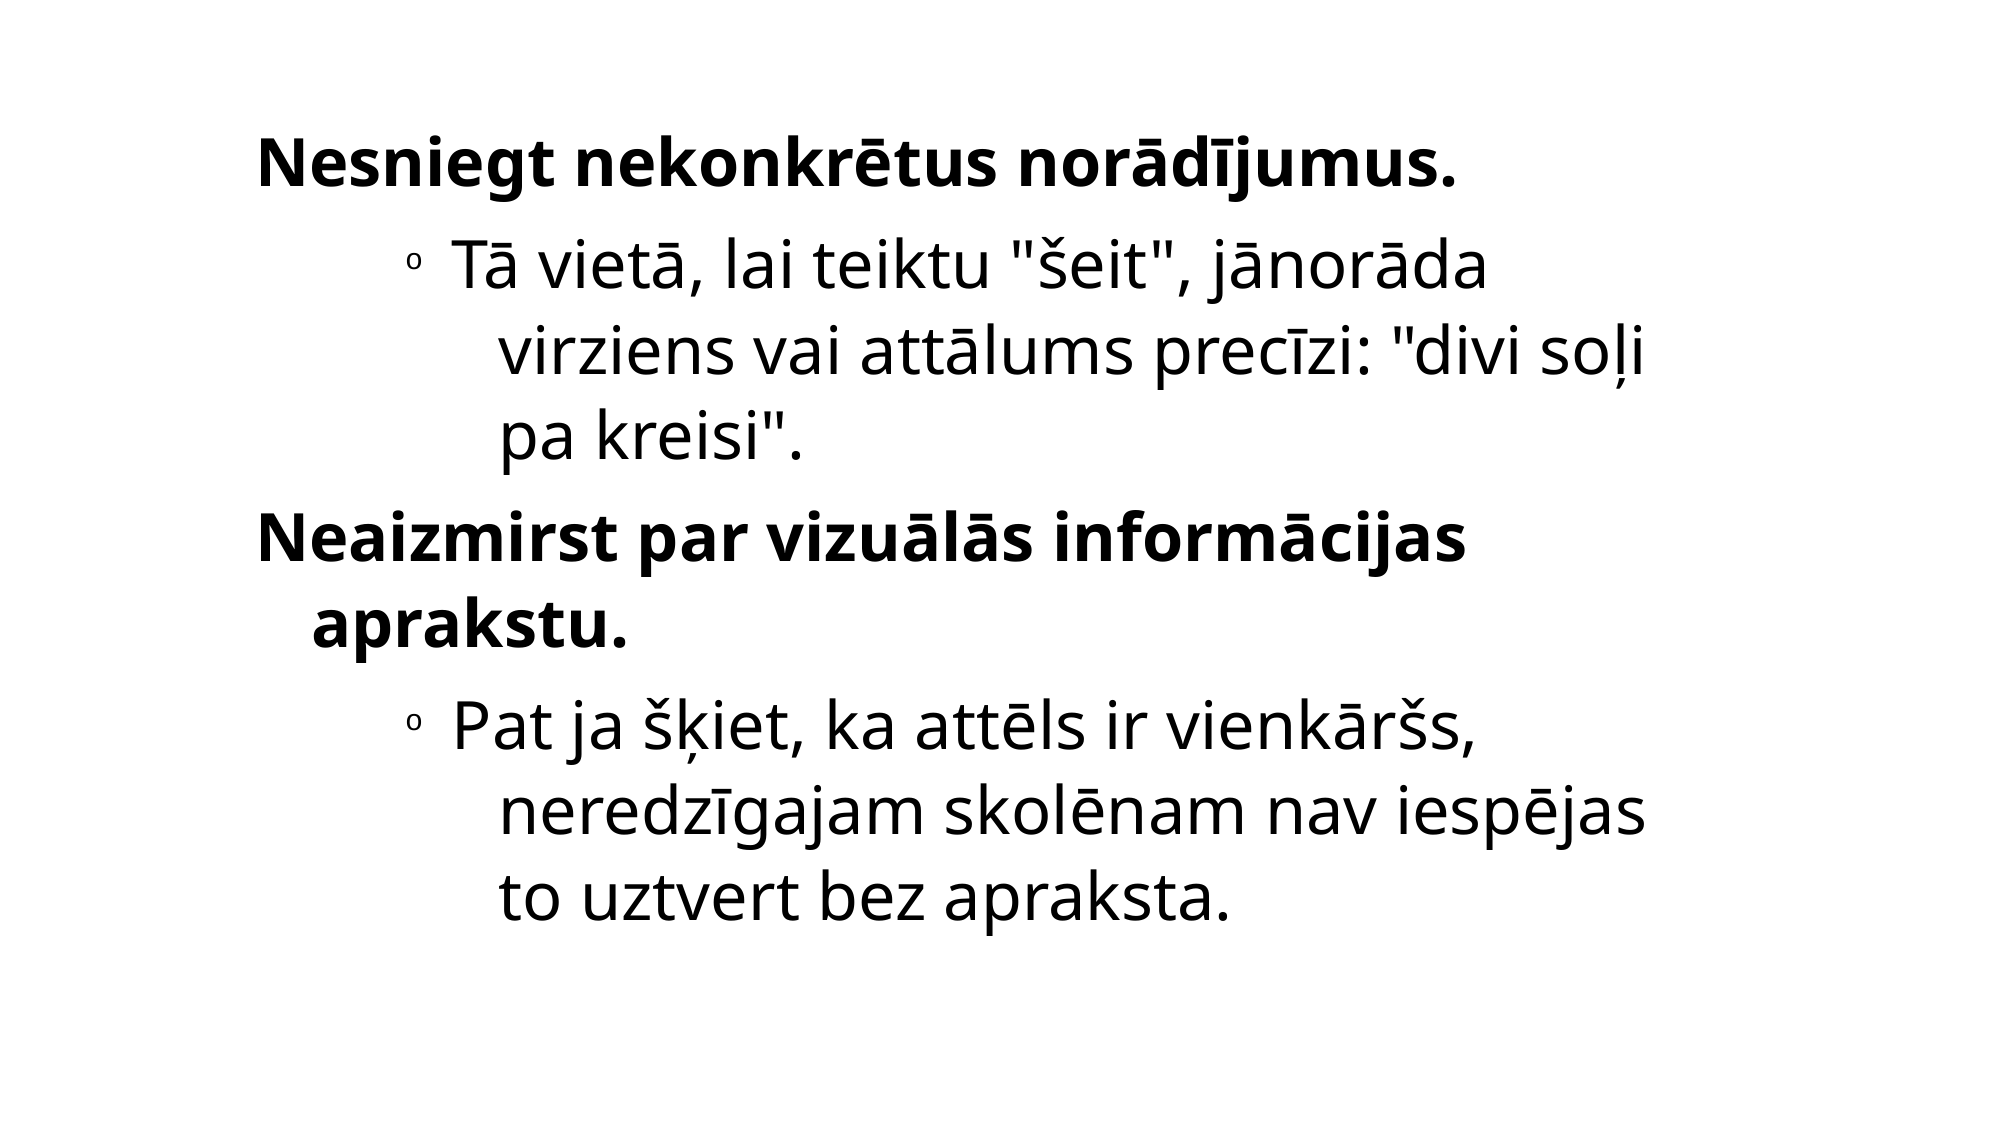

Nesniegt nekonkrētus norādījumus.
Tā vietā, lai teiktu "šeit", jānorāda virziens vai attālums precīzi: "divi soļi pa kreisi".
Neaizmirst par vizuālās informācijas aprakstu.
Pat ja šķiet, ka attēls ir vienkāršs, neredzīgajam skolēnam nav iespējas to uztvert bez apraksta.